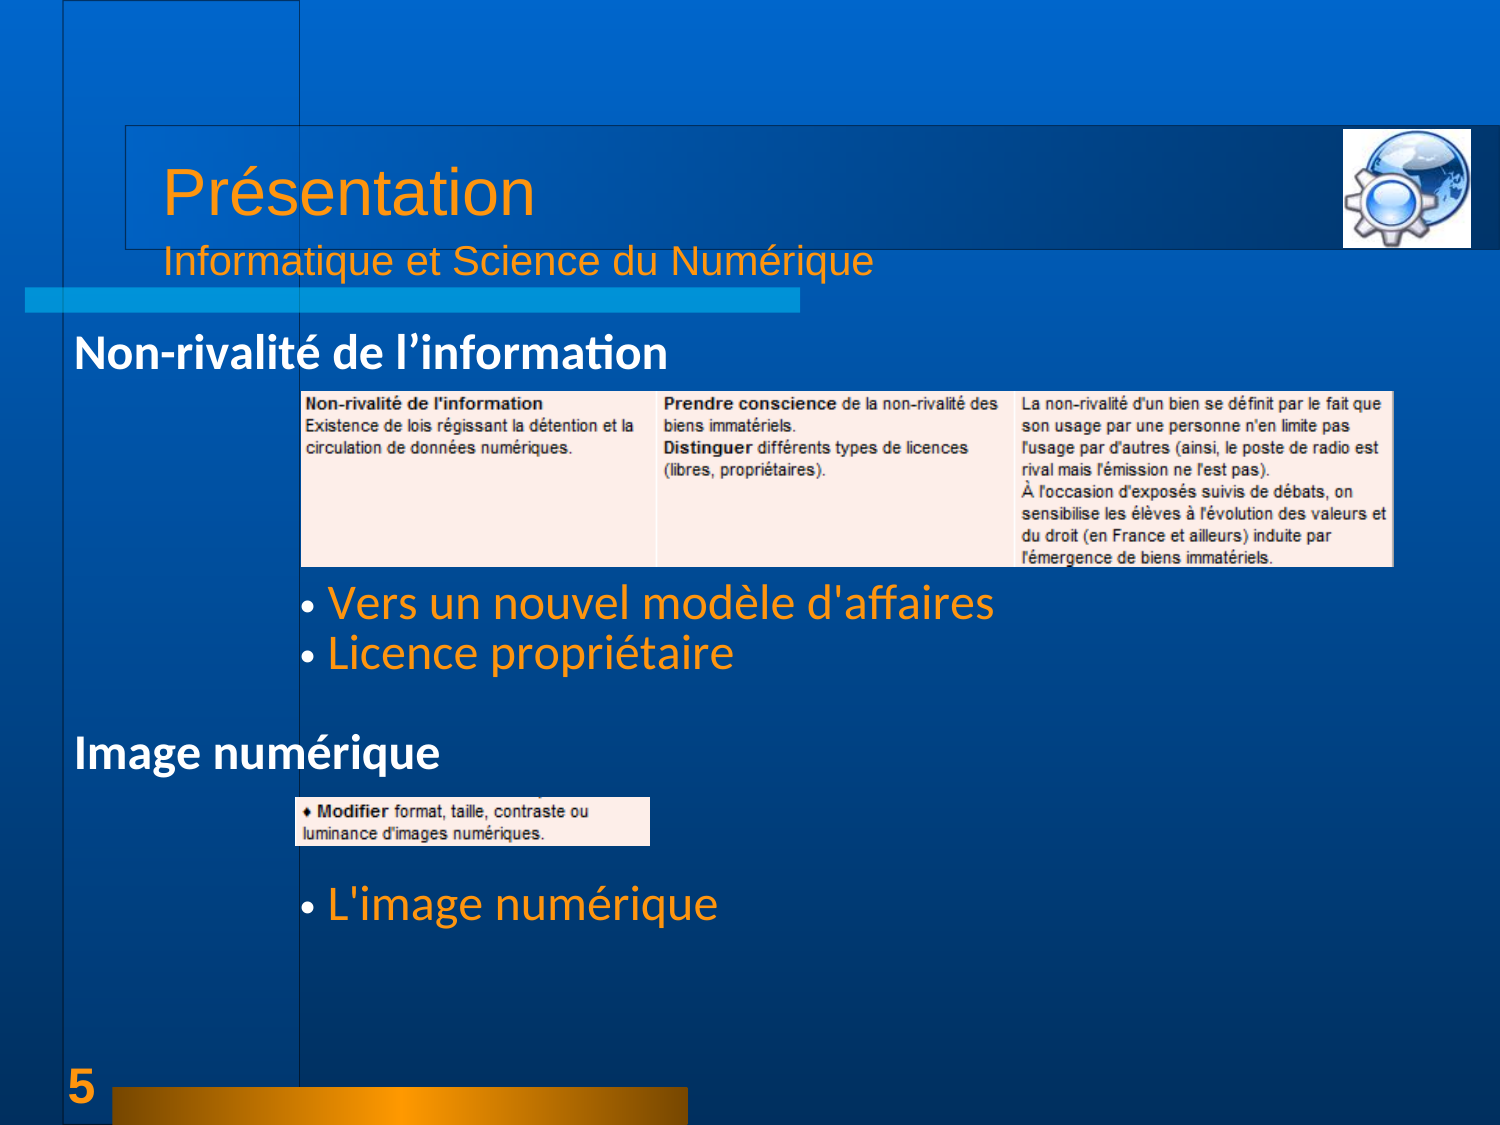

Non-rivalité de l’information
 Vers un nouvel modèle d'affaires
 Licence propriétaire
Image numérique
 L'image numérique